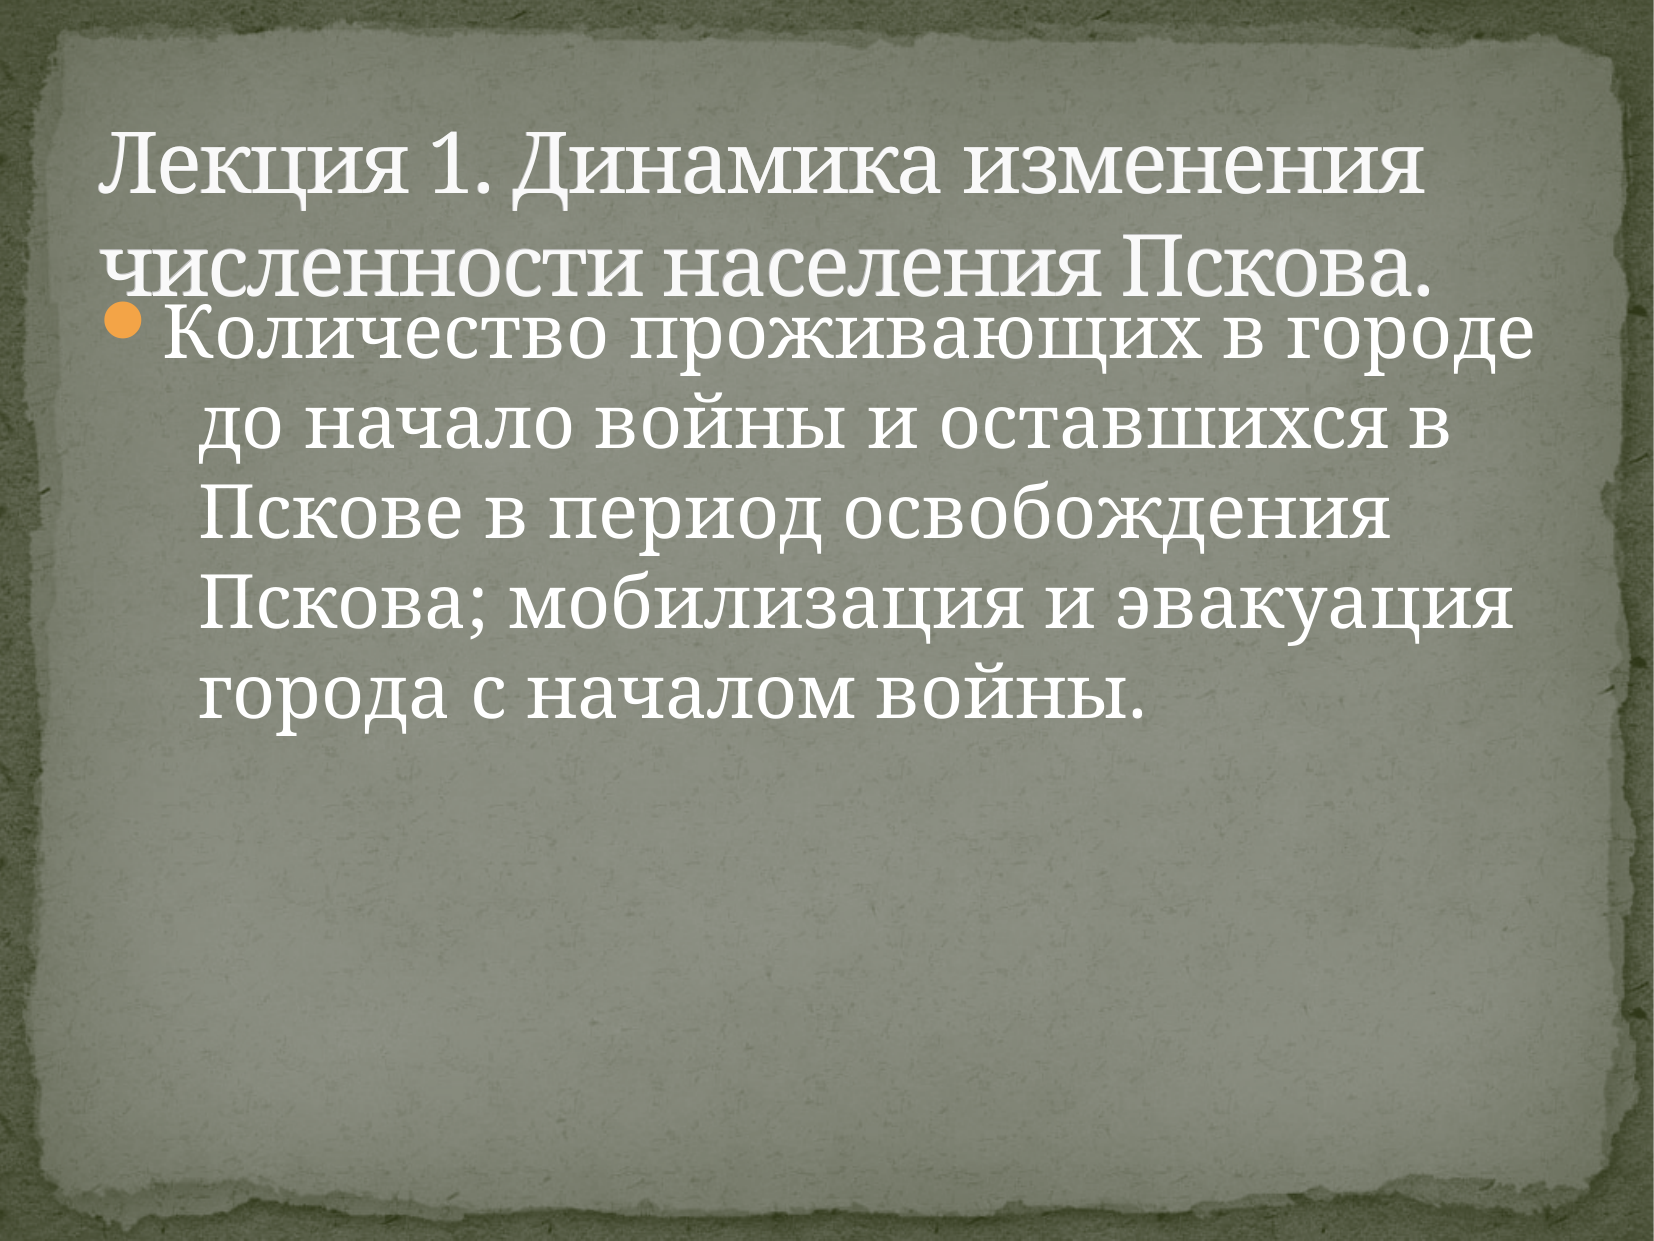

Лекция 1. Динамика изменения численности населения Пскова.
# Количество проживающих в городе до начало войны и оставшихся в Пскове в период освобождения Пскова; мобилизация и эвакуация города с началом войны.